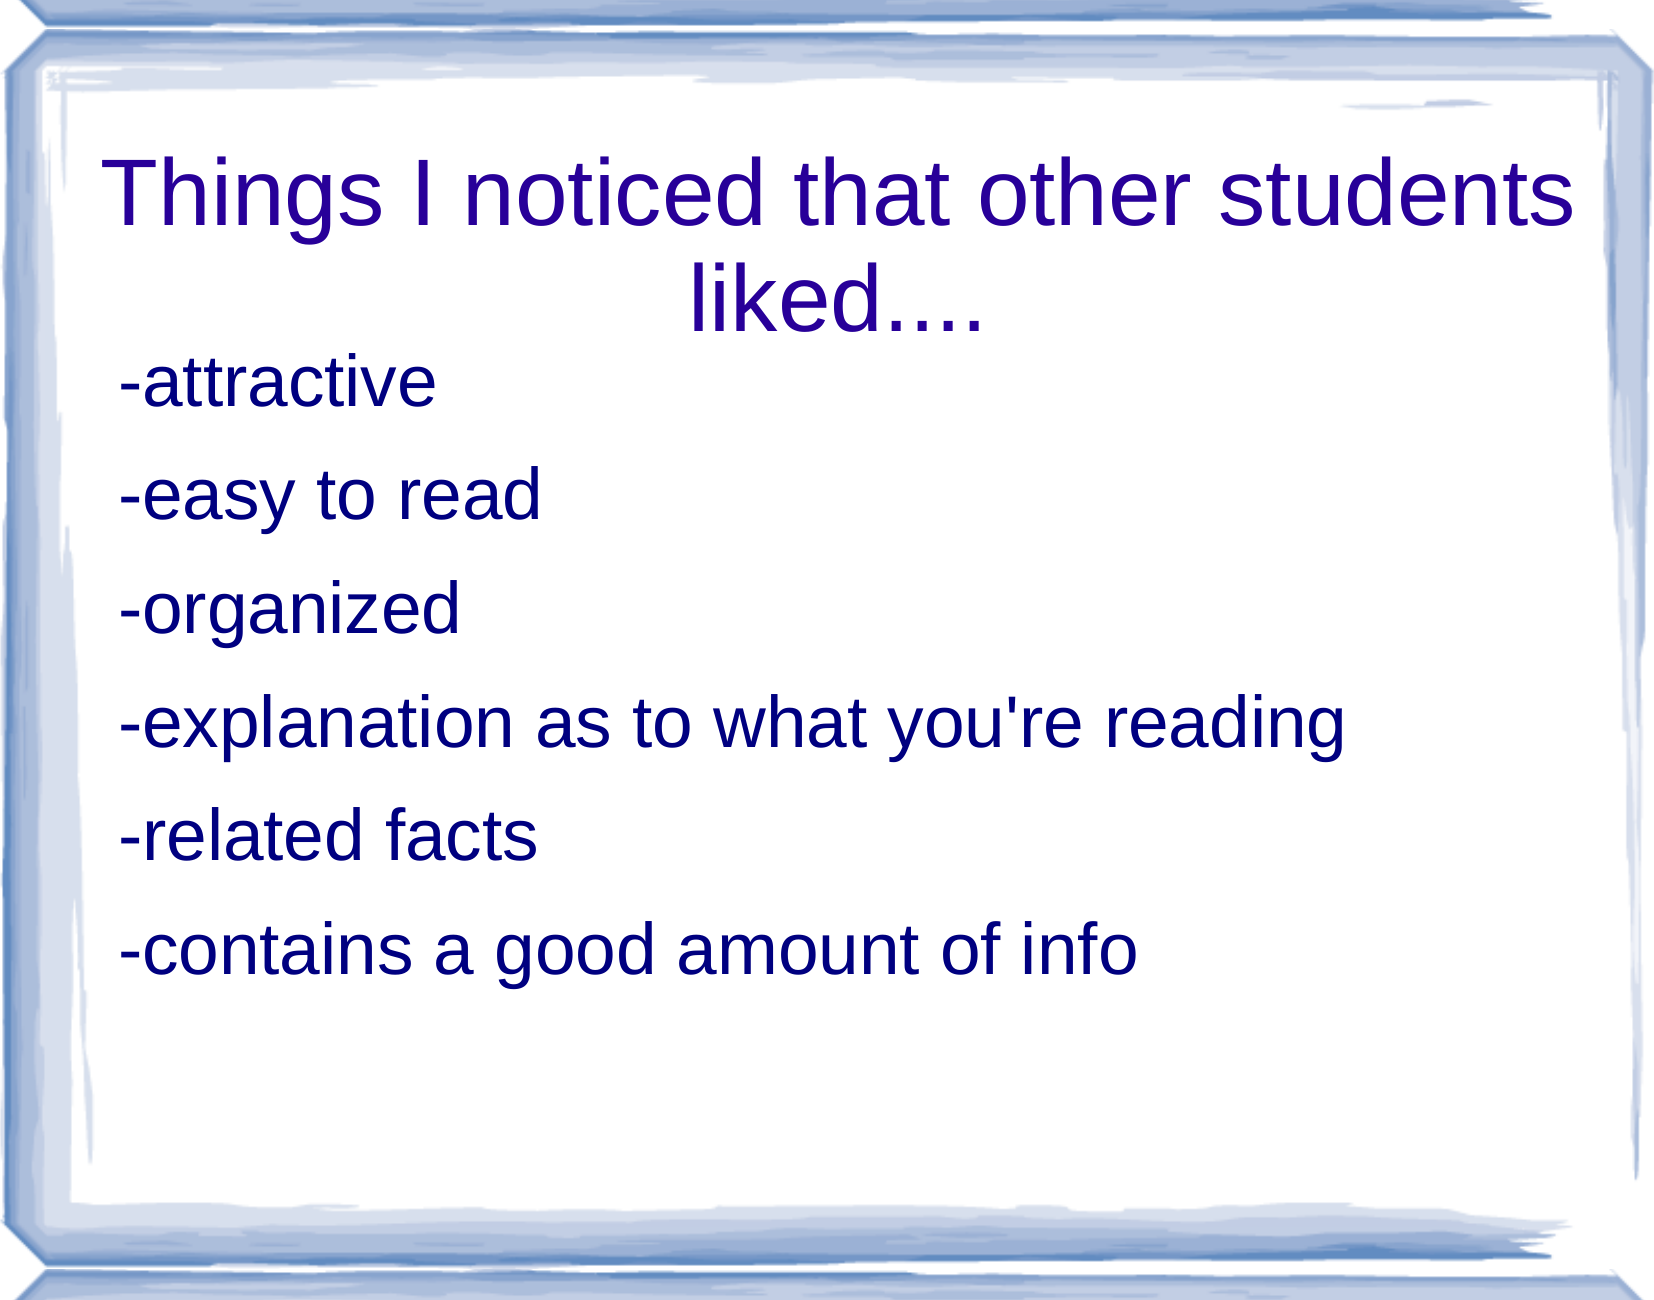

# Things I noticed that other students liked....
-attractive
-easy to read
-organized
-explanation as to what you're reading
-related facts
-contains a good amount of info